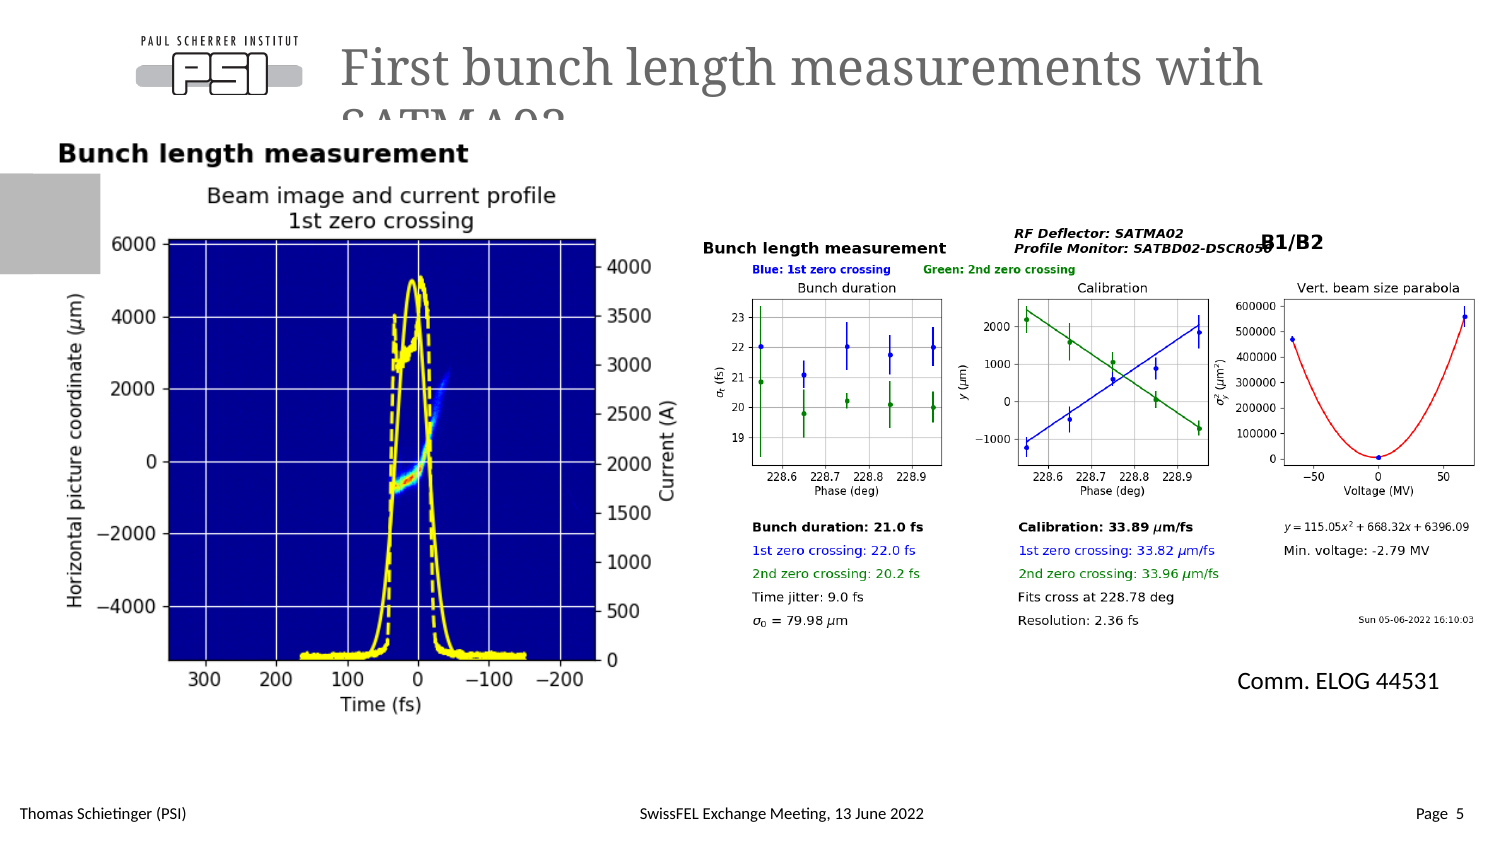

# First bunch length measurements with SATMA02
Comm. ELOG 44531
Figure 1
J. Synchrotron Rad. (2016). 23, 869–873